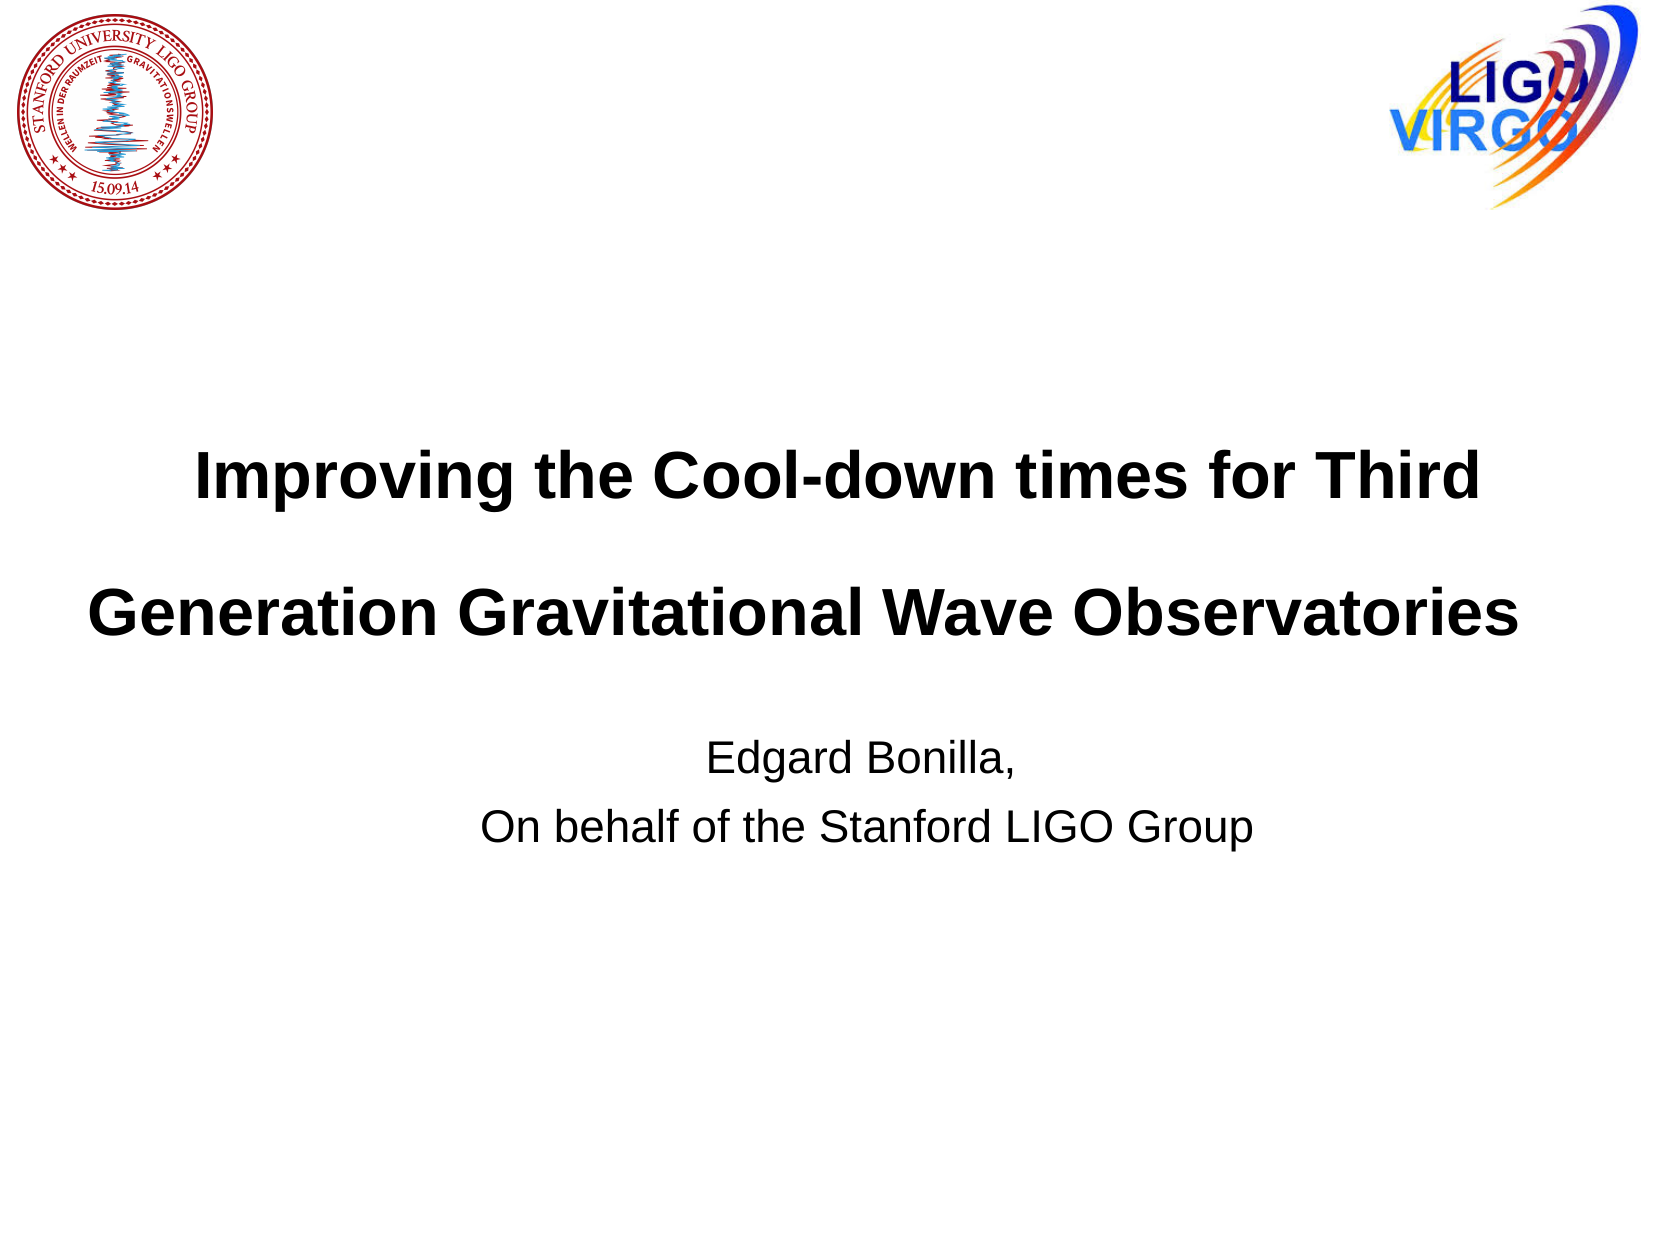

# Improving the Cool-down times for Third Generation Gravitational Wave Observatories
Edgard Bonilla,
On behalf of the Stanford LIGO Group